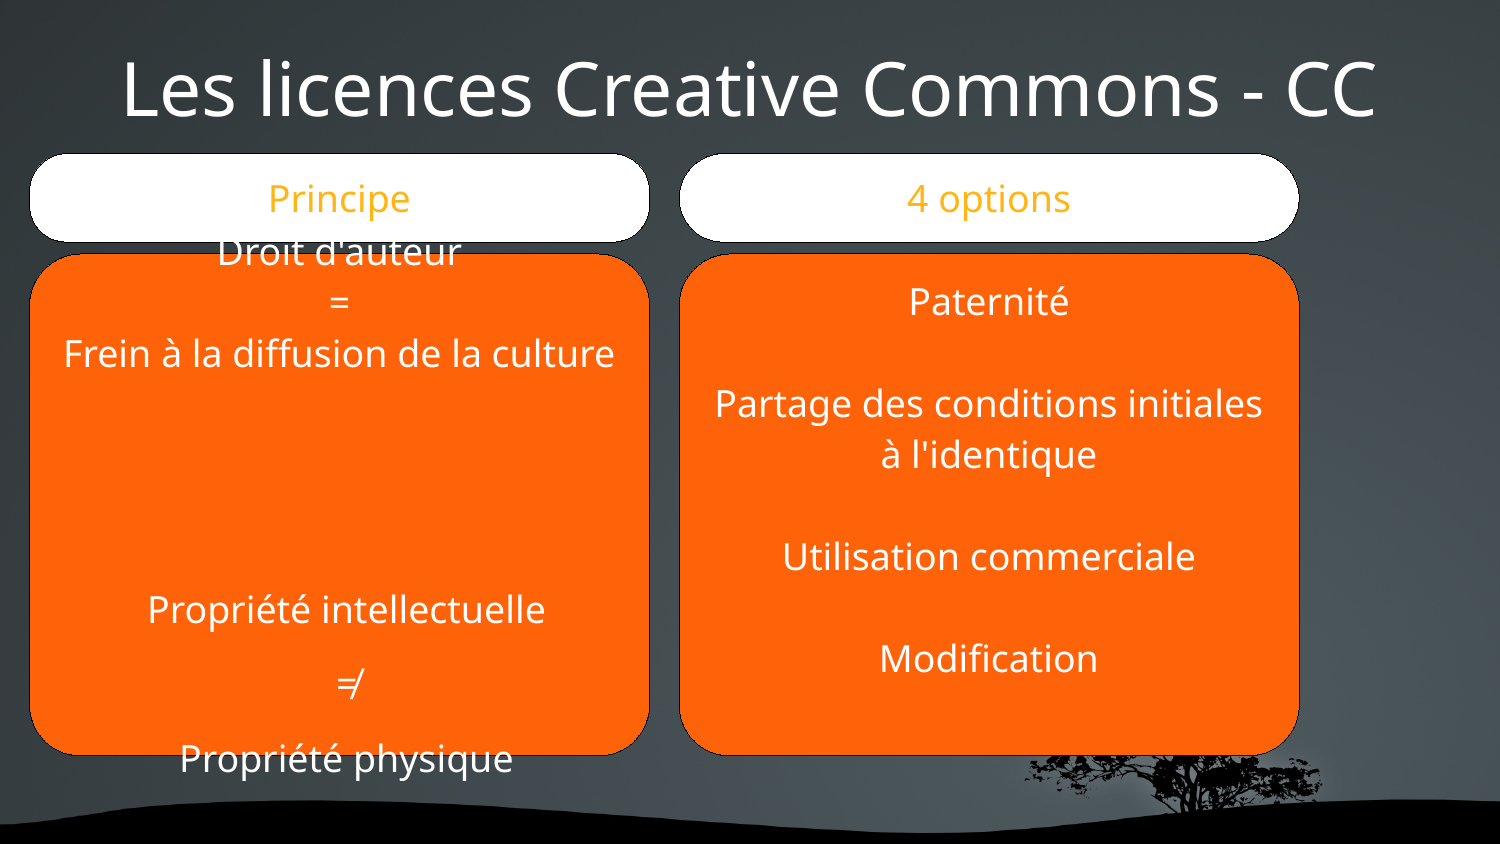

Les licences Creative Commons - CC
Principe
4 options
Droit d'auteur
=
Frein à la diffusion de la culture
Propriété intellectuelle
≠
Propriété physique
Paternité
Partage des conditions initiales
à l'identique
Utilisation commerciale
Modification